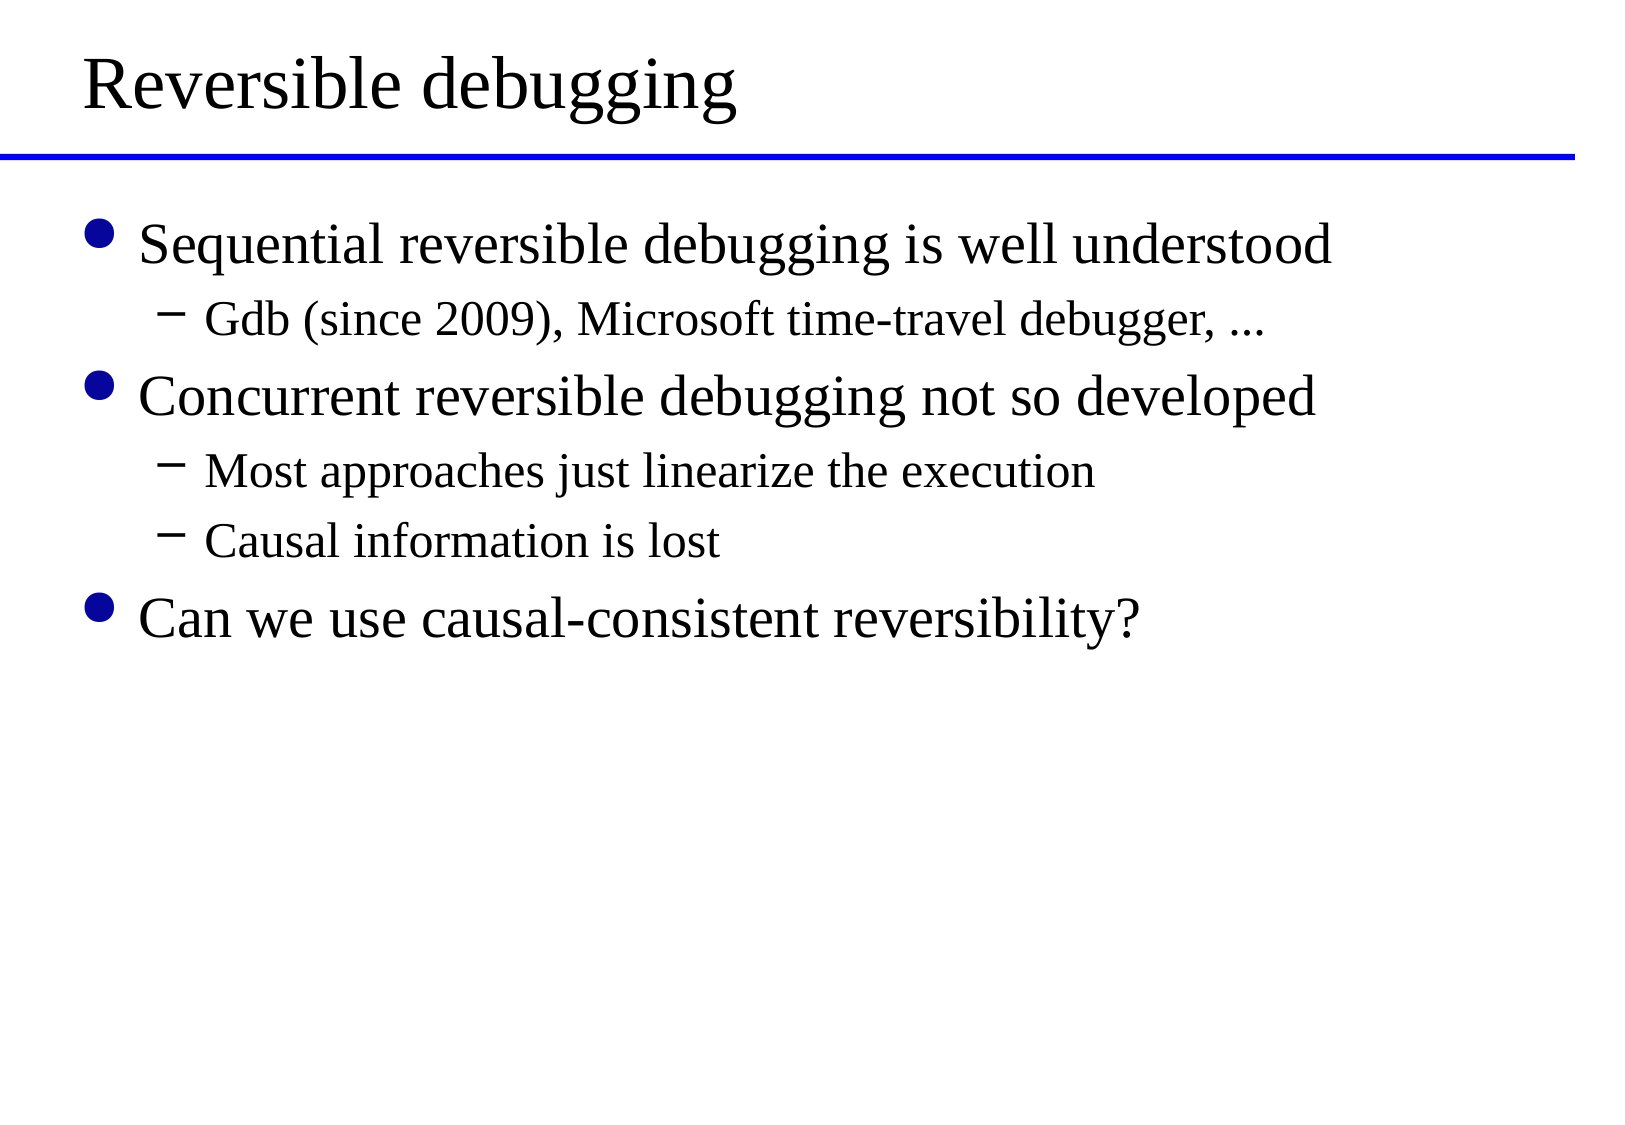

# Reversible debugging
Sequential reversible debugging is well understood
Gdb (since 2009), Microsoft time-travel debugger, ...
Concurrent reversible debugging not so developed
Most approaches just linearize the execution
Causal information is lost
Can we use causal-consistent reversibility?